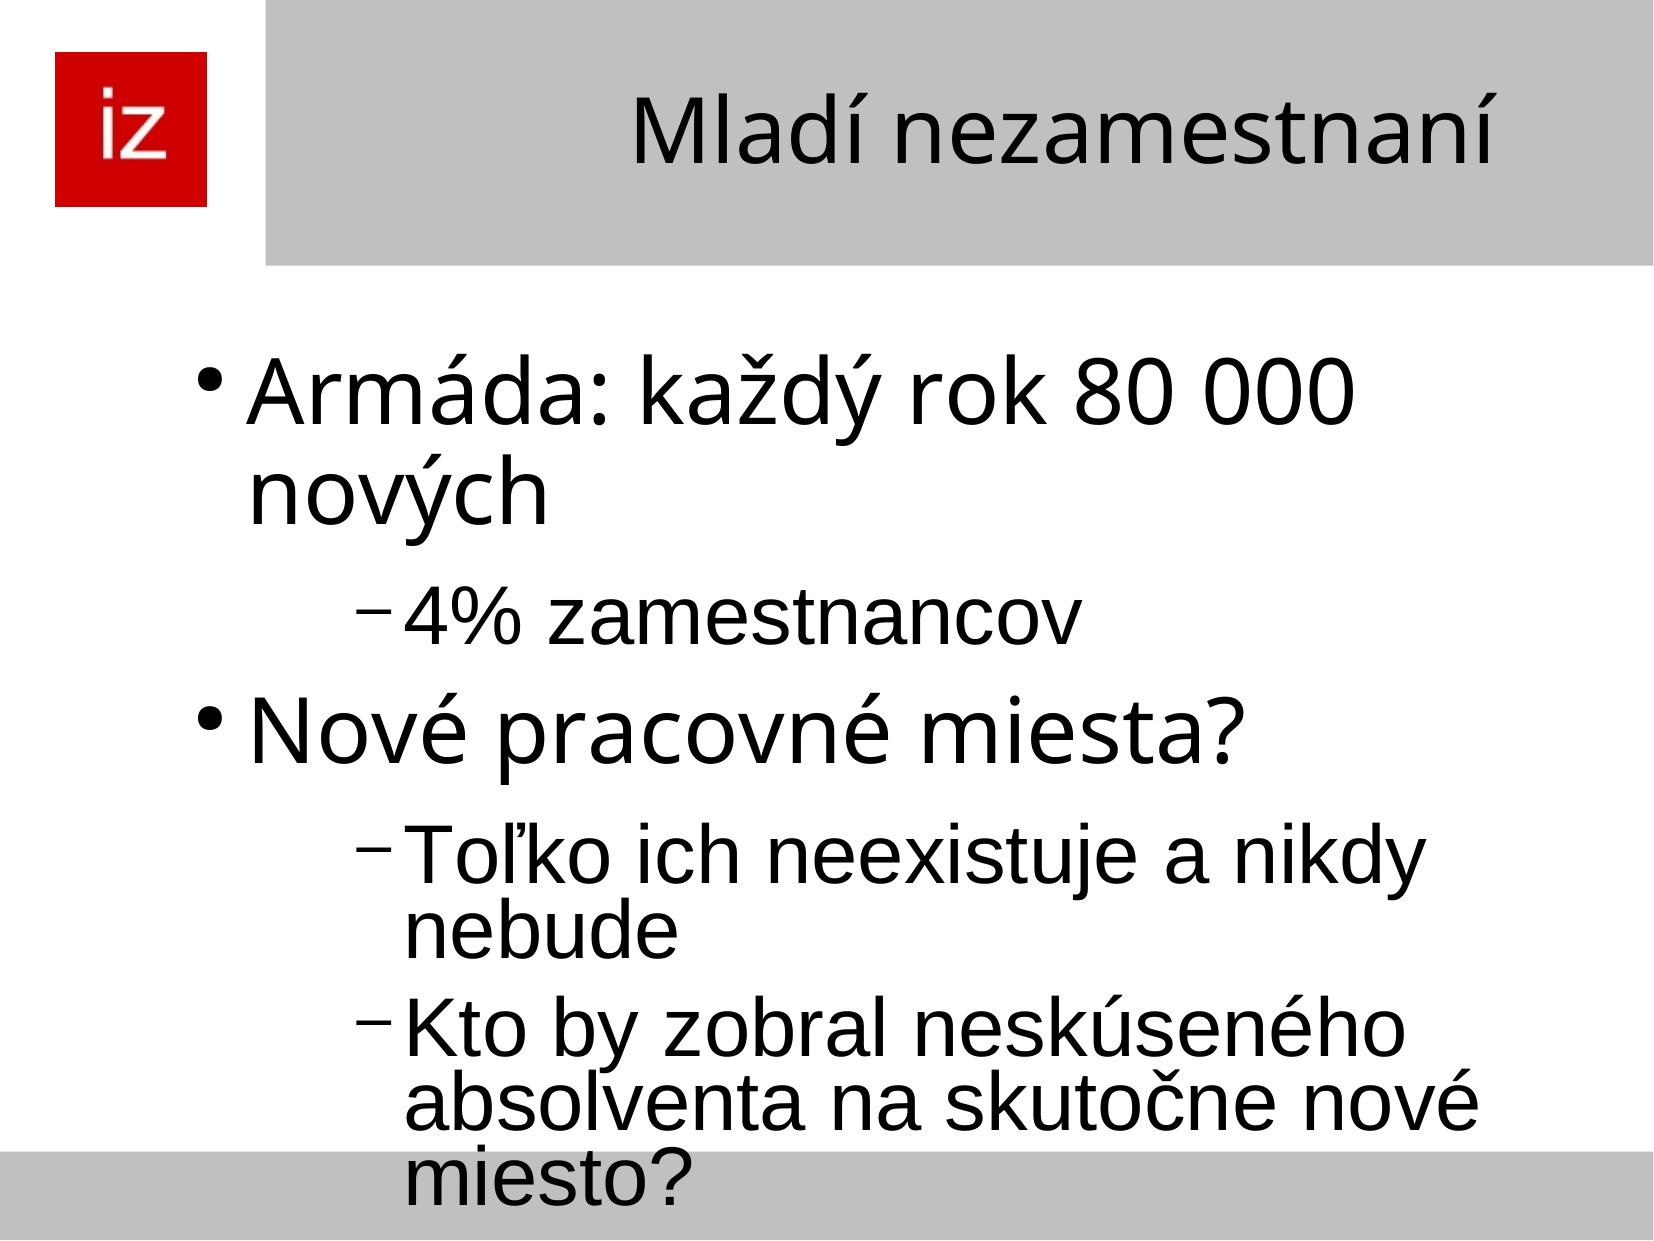

# Mladí nezamestnaní
Armáda: každý rok 80 000 nových
4% zamestnancov
Nové pracovné miesta?
Toľko ich neexistuje a nikdy nebude
Kto by zobral neskúseného absolventa na skutočne nové miesto?